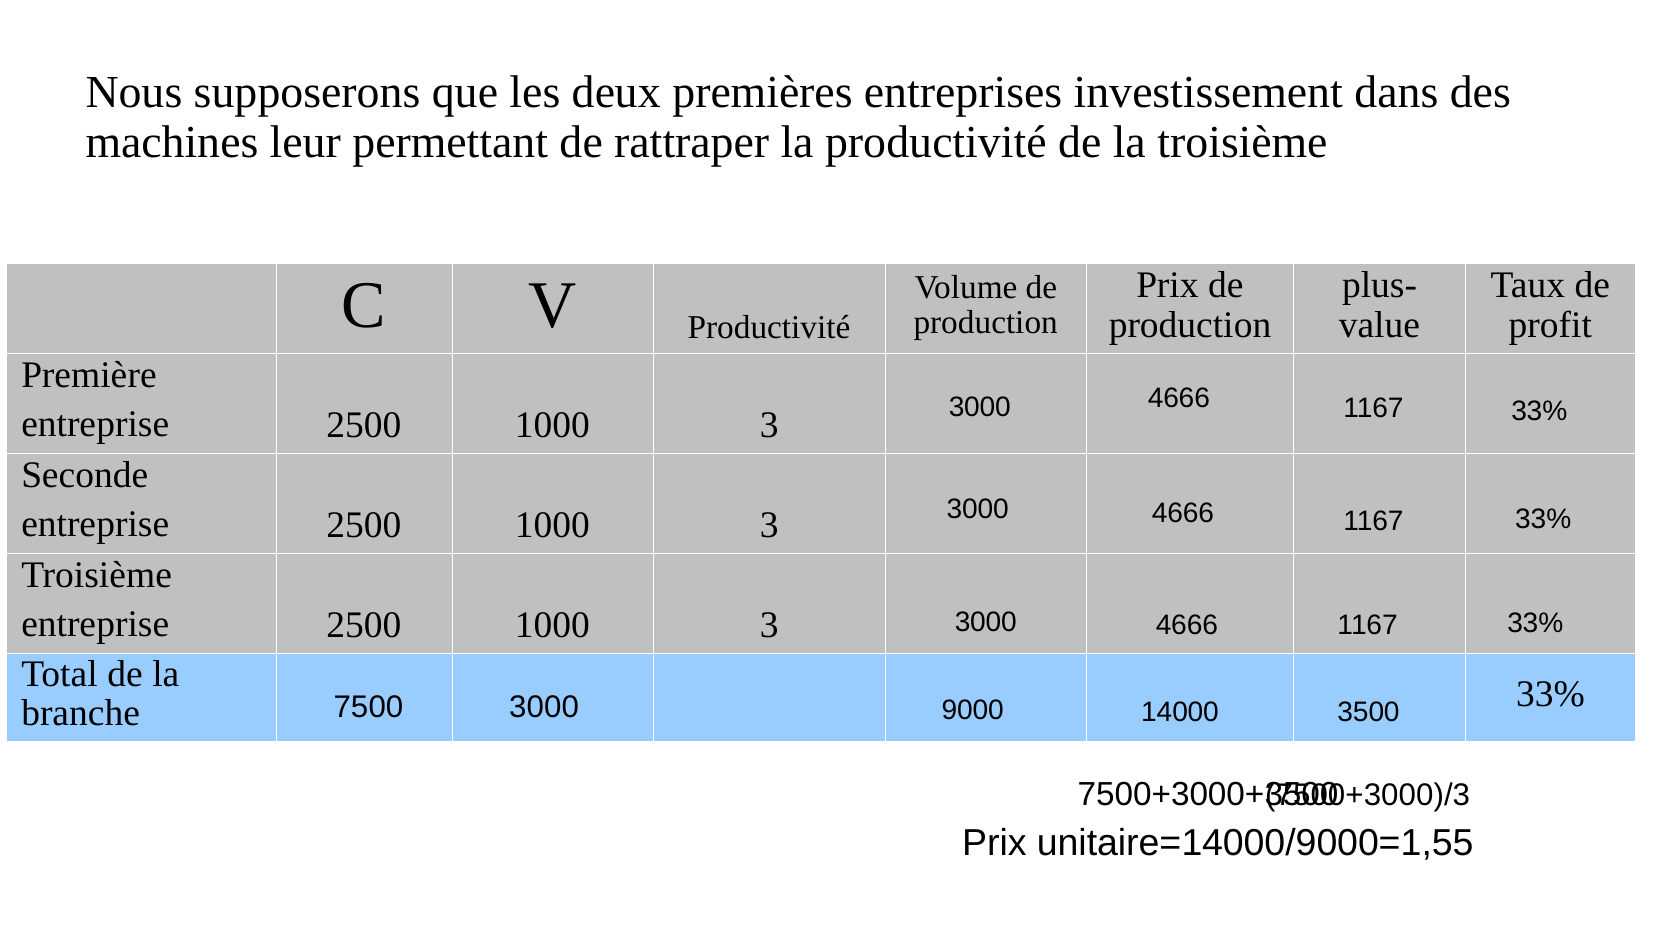

Nous supposerons que les deux premières entreprises investissement dans des machines leur permettant de rattraper la productivité de la troisième
| | C | V | Productivité | Volume de production | Prix de production | plus-value | Taux de profit |
| --- | --- | --- | --- | --- | --- | --- | --- |
| Première entreprise | 2500 | 1000 | 3 | | | | |
| Seconde entreprise | 2500 | 1000 | 3 | | | | |
| Troisième entreprise | 2500 | 1000 | 3 | | | | |
| Total de la branche | | | | | | | 33% |
4666
3000
1167
33%
3000
4666
33%
1167
3000
33%
4666
1167
7500
3000
9000
14000
3500
7500+3000+3500
(7500+3000)/3
Prix unitaire=14000/9000=1,55